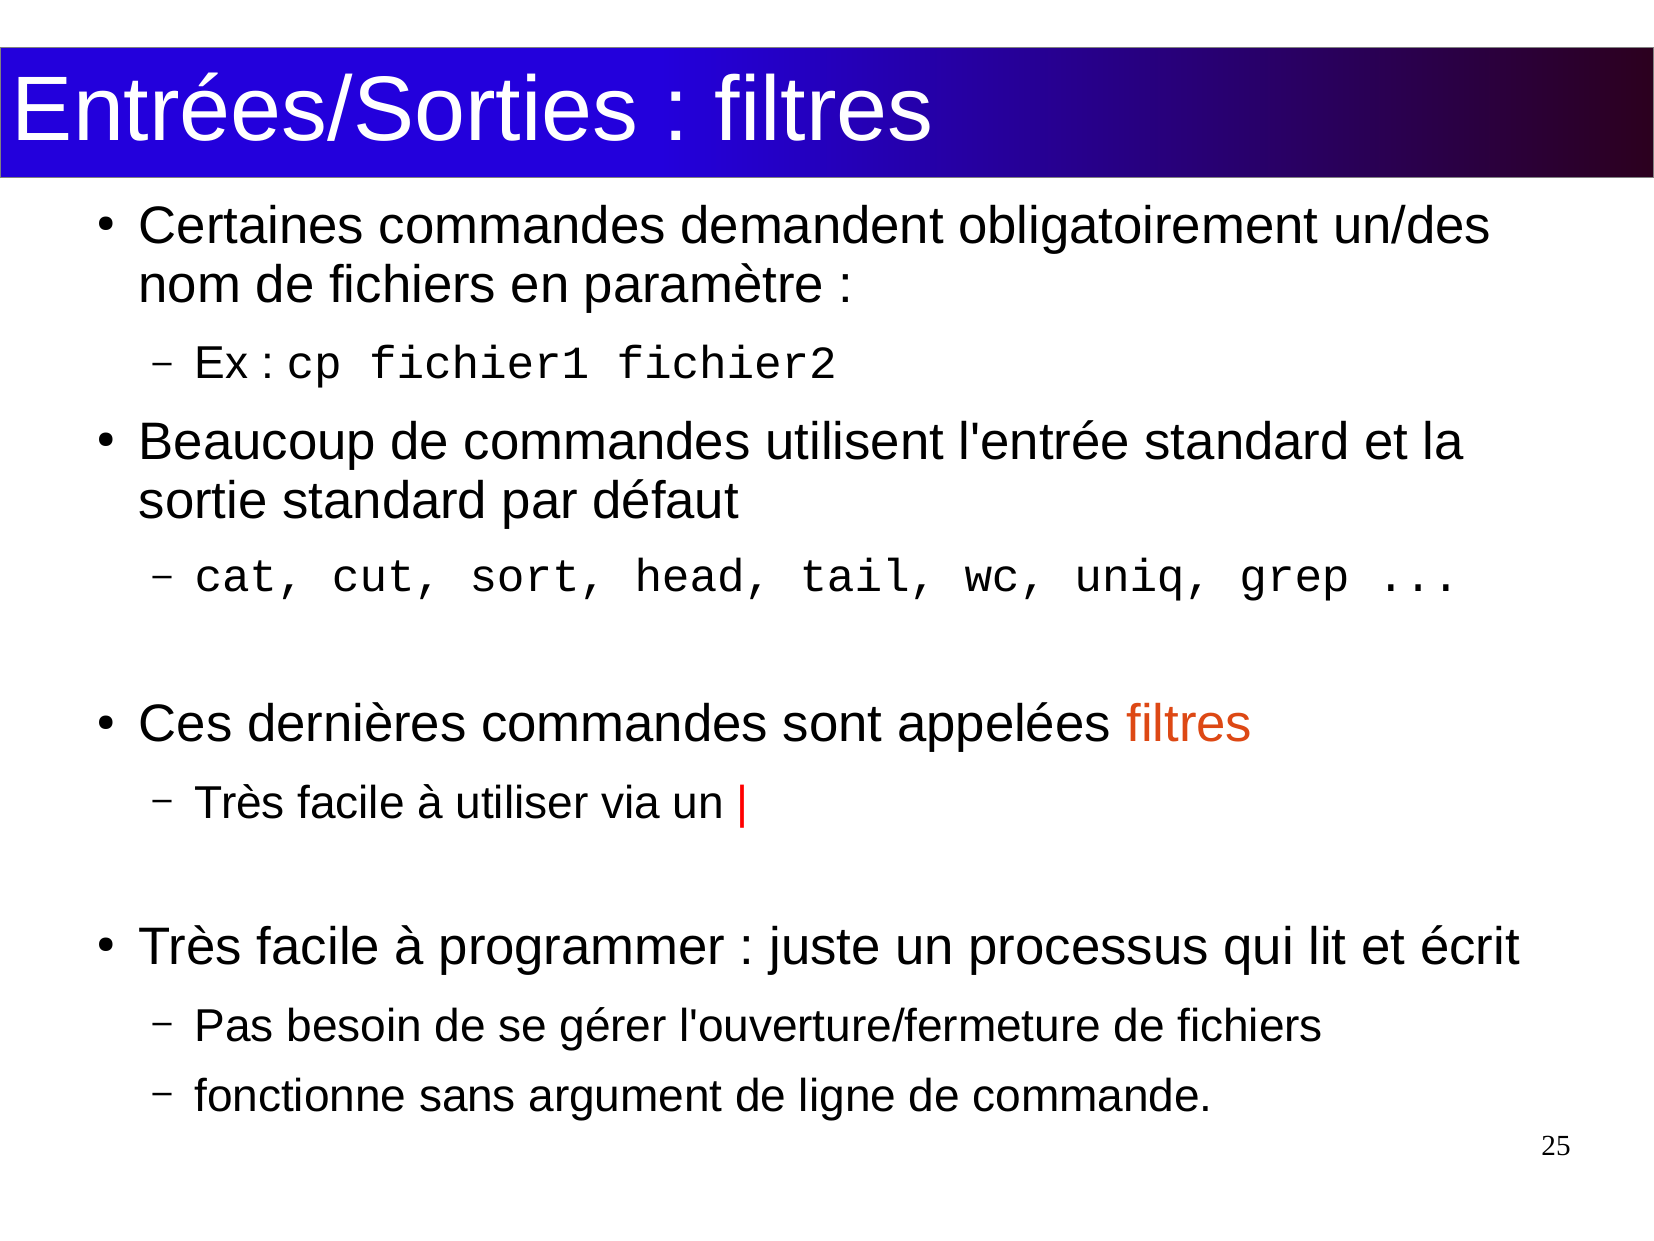

# Entrées/Sorties : filtres
Certaines commandes demandent obligatoirement un/des nom de fichiers en paramètre :
Ex : cp fichier1 fichier2
Beaucoup de commandes utilisent l'entrée standard et la sortie standard par défaut
cat, cut, sort, head, tail, wc, uniq, grep ...
Ces dernières commandes sont appelées filtres
Très facile à utiliser via un |
Très facile à programmer : juste un processus qui lit et écrit
Pas besoin de se gérer l'ouverture/fermeture de fichiers
fonctionne sans argument de ligne de commande.
25